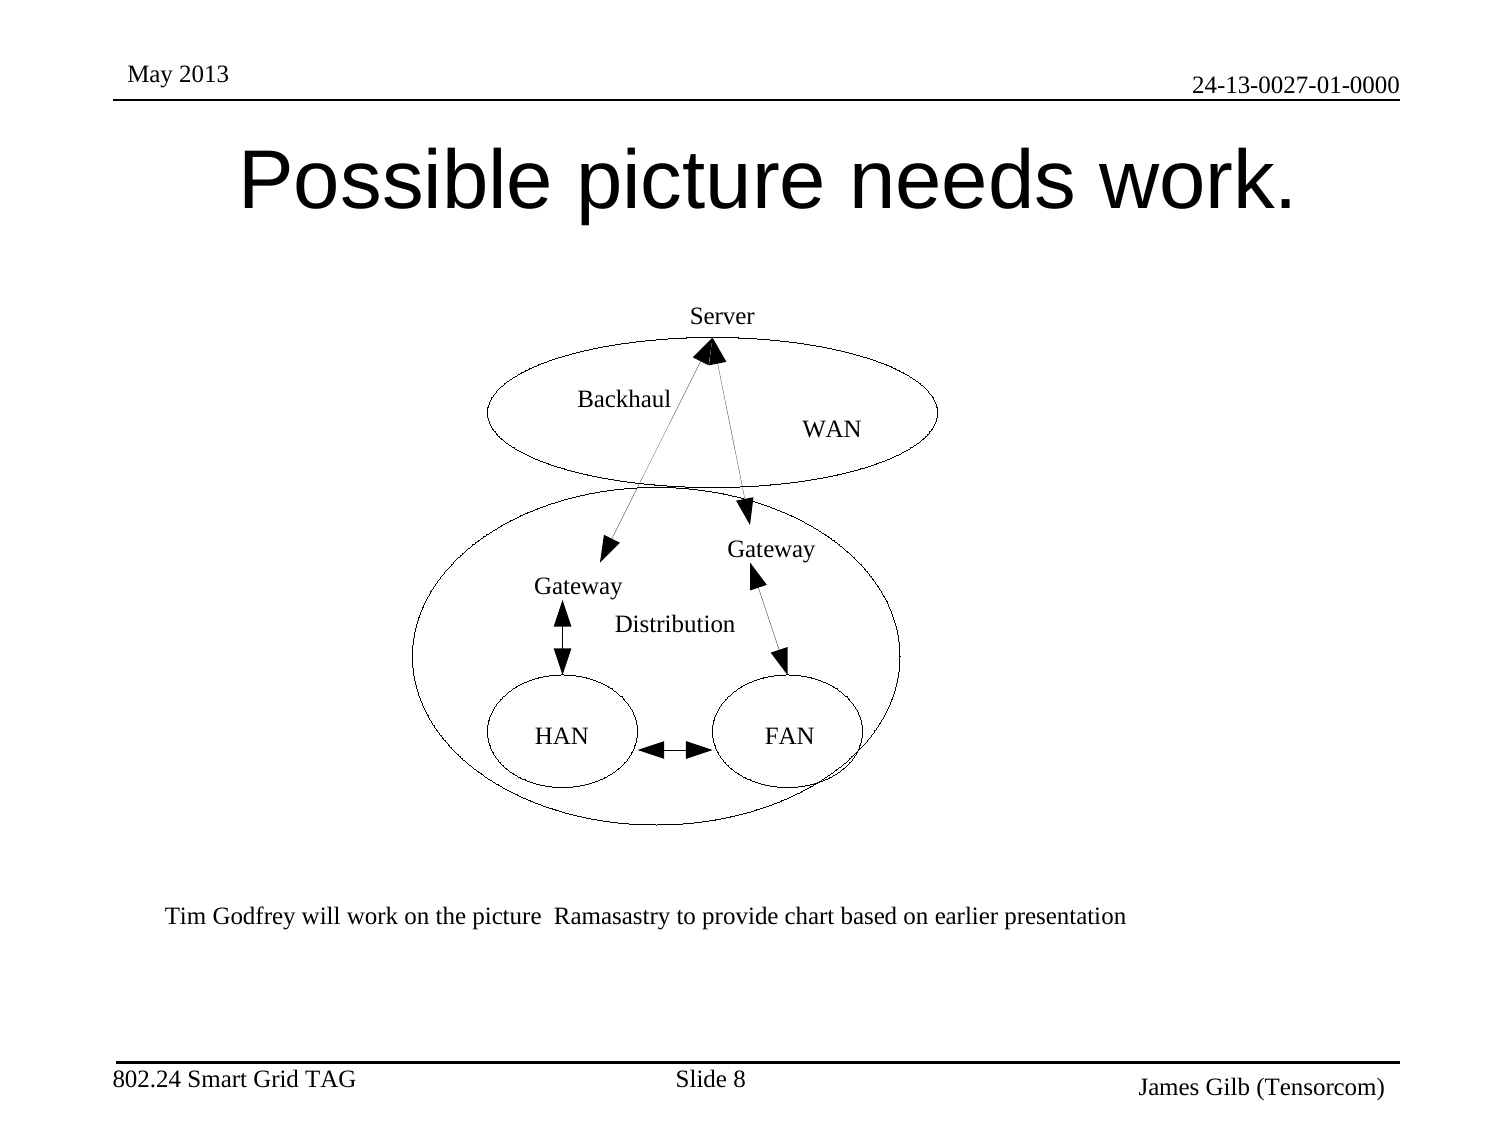

# Possible picture needs work.
Server
Backhaul
WAN
Gateway
Gateway
Distribution
HAN
FAN
Tim Godfrey will work on the picture Ramasastry to provide chart based on earlier presentation
8